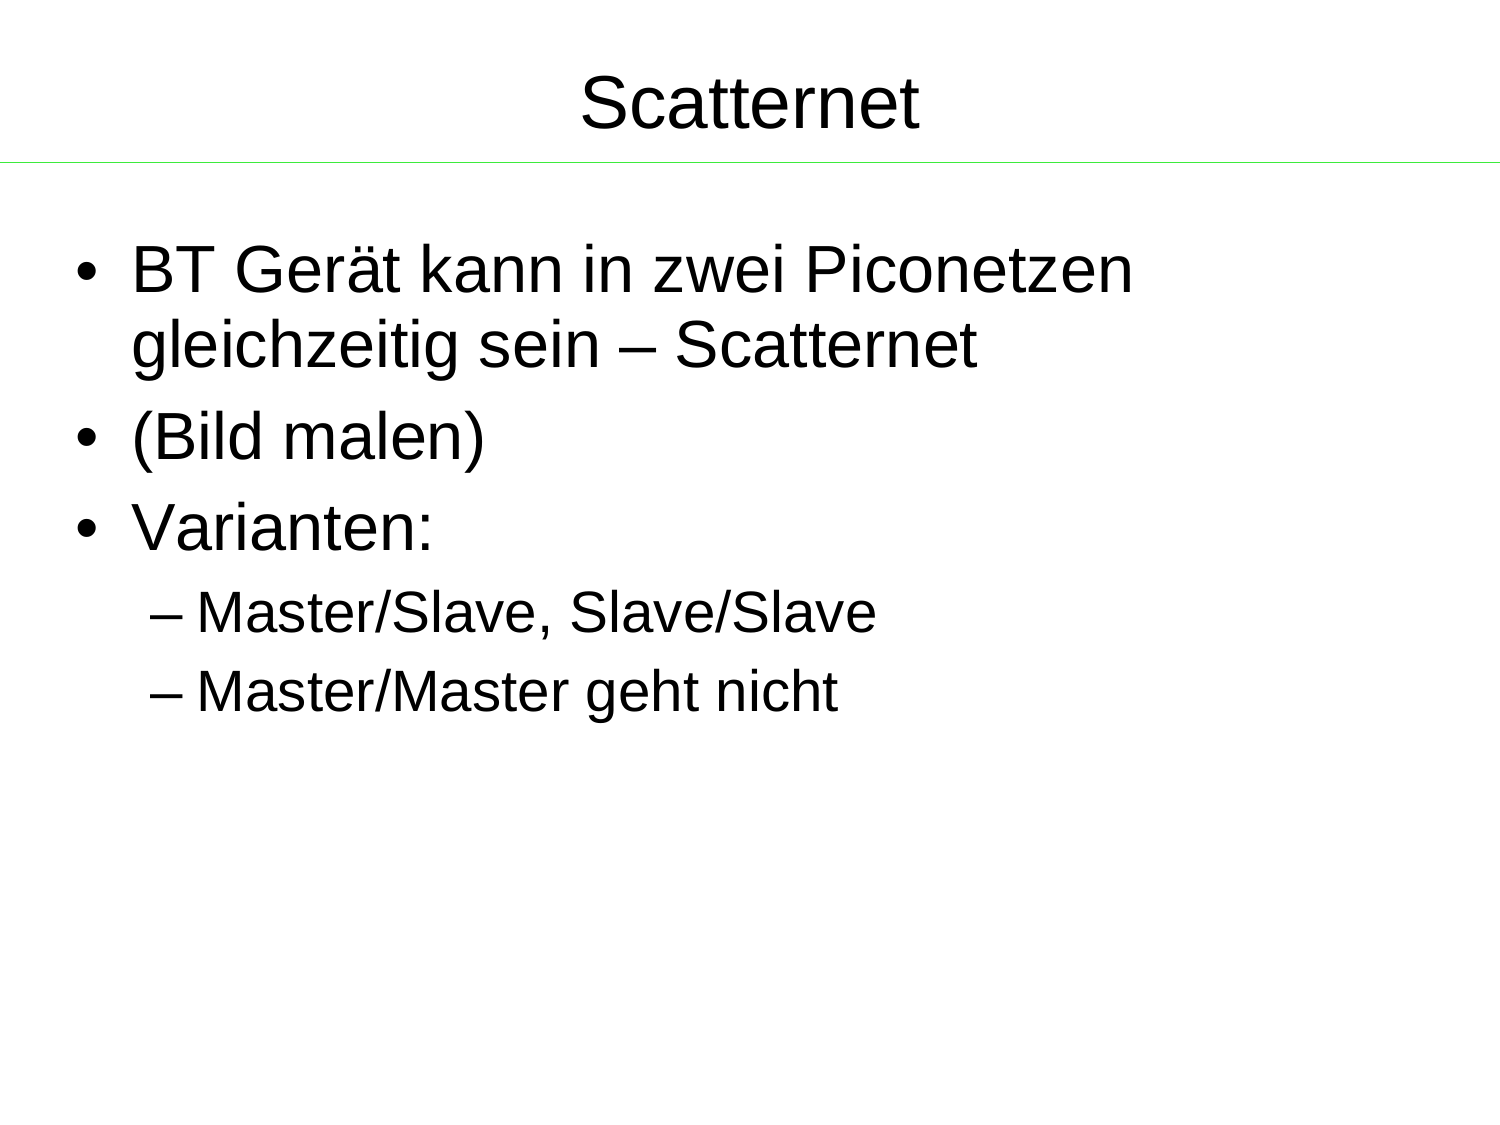

# Scatternet
BT Gerät kann in zwei Piconetzen gleichzeitig sein – Scatternet
(Bild malen)
Varianten:
Master/Slave, Slave/Slave
Master/Master geht nicht